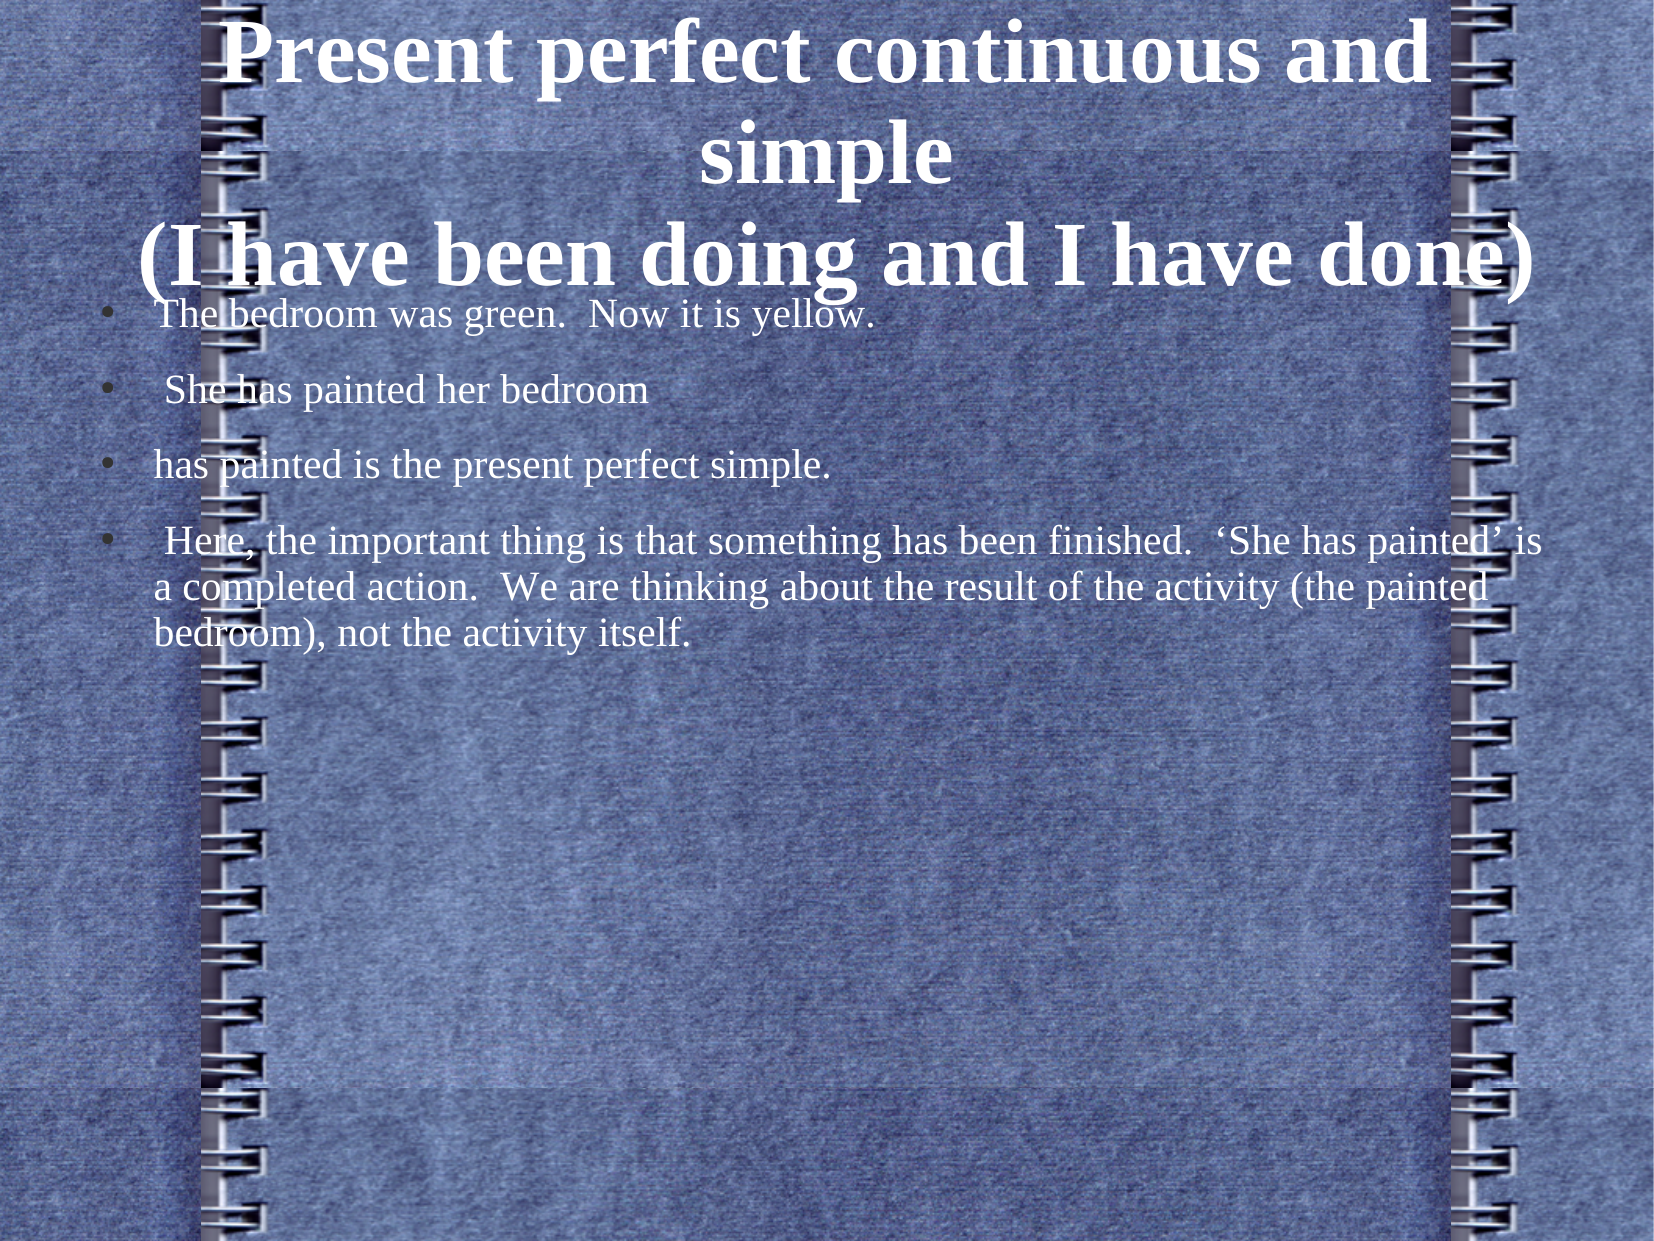

# Present perfect continuous and simple (I have been doing and I have done)
The bedroom was green. Now it is yellow.
 She has painted her bedroom
has painted is the present perfect simple.
 Here, the important thing is that something has been finished. ‘She has painted’ is a completed action. We are thinking about the result of the activity (the painted bedroom), not the activity itself.